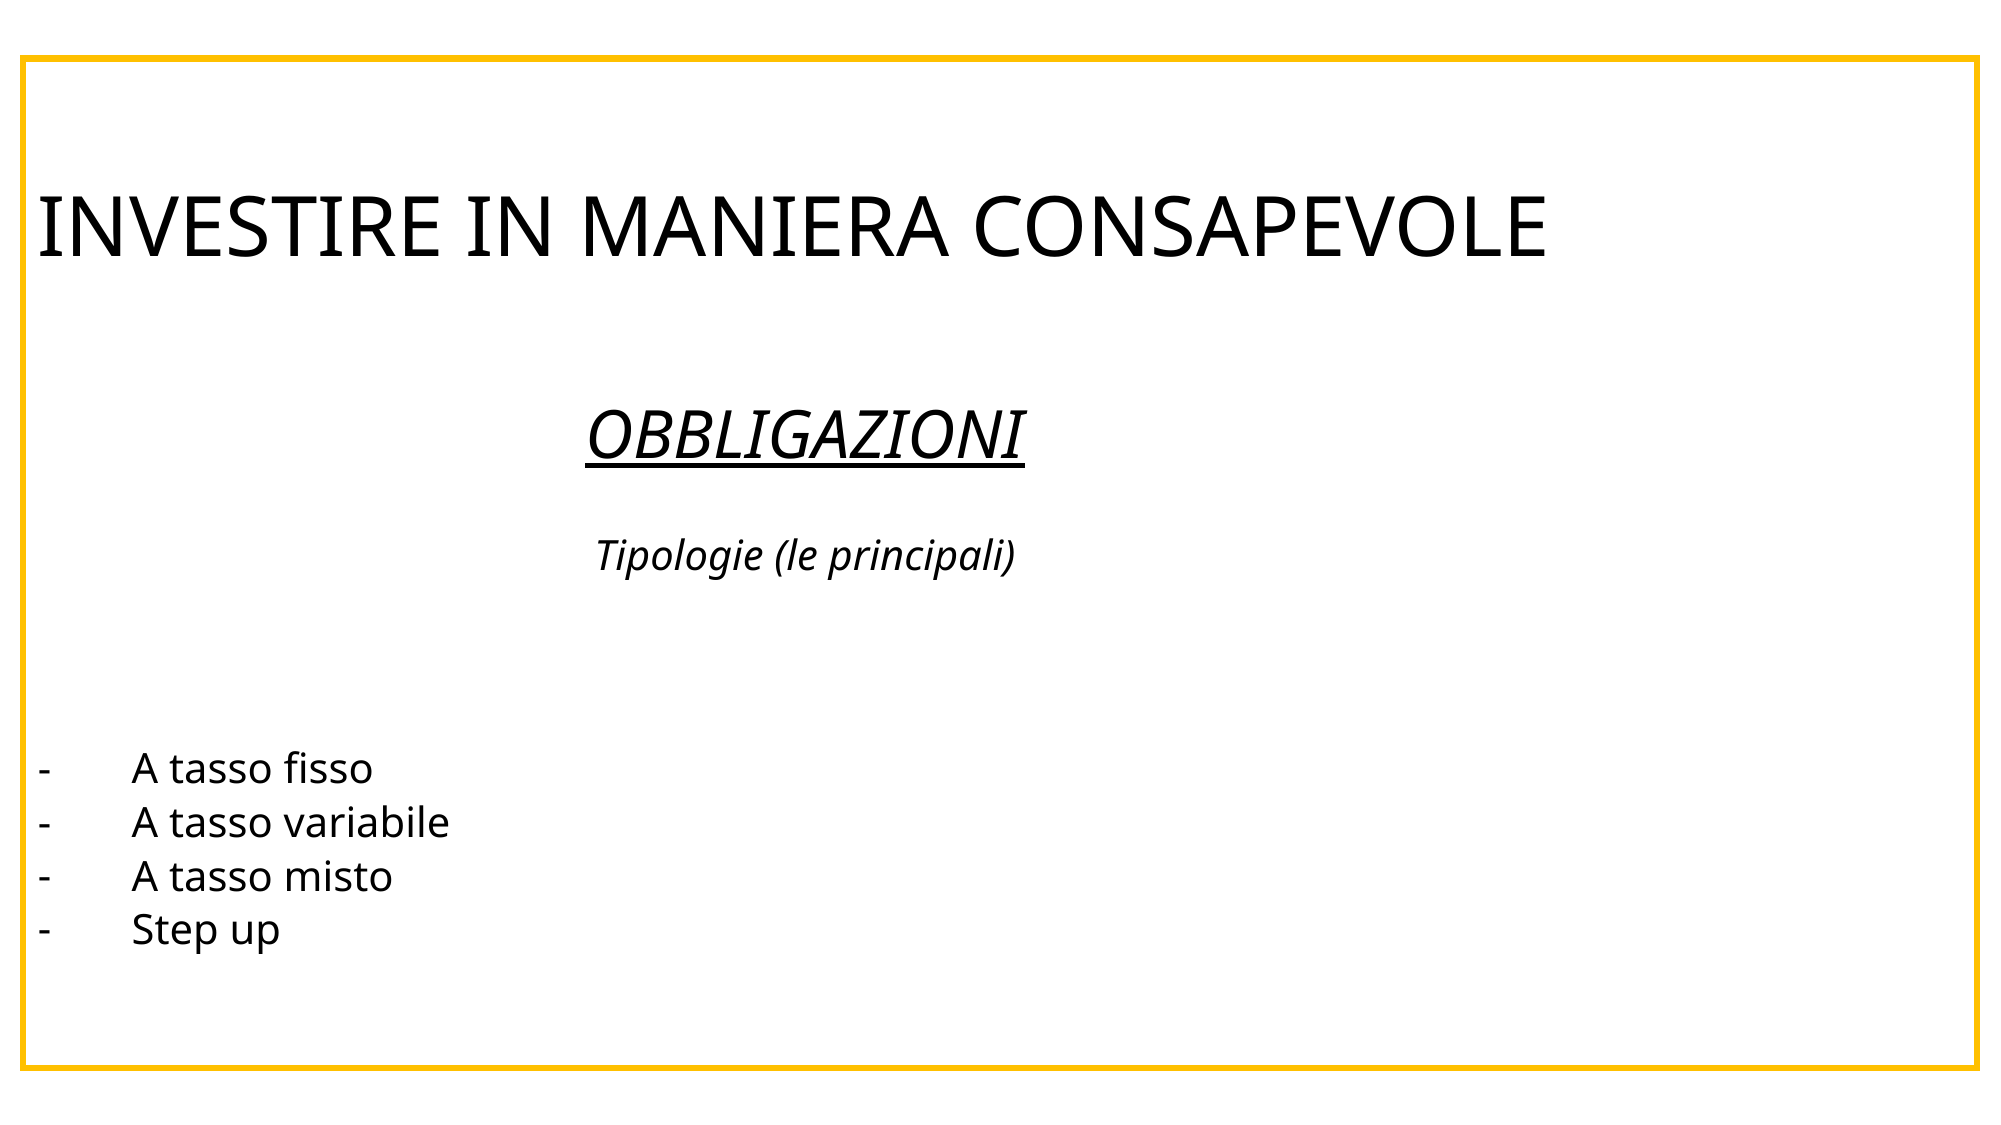

INVESTIRE IN MANIERA CONSAPEVOLE
OBBLIGAZIONI
Tipologie (le principali)
A tasso fisso
A tasso variabile
A tasso misto
Step up